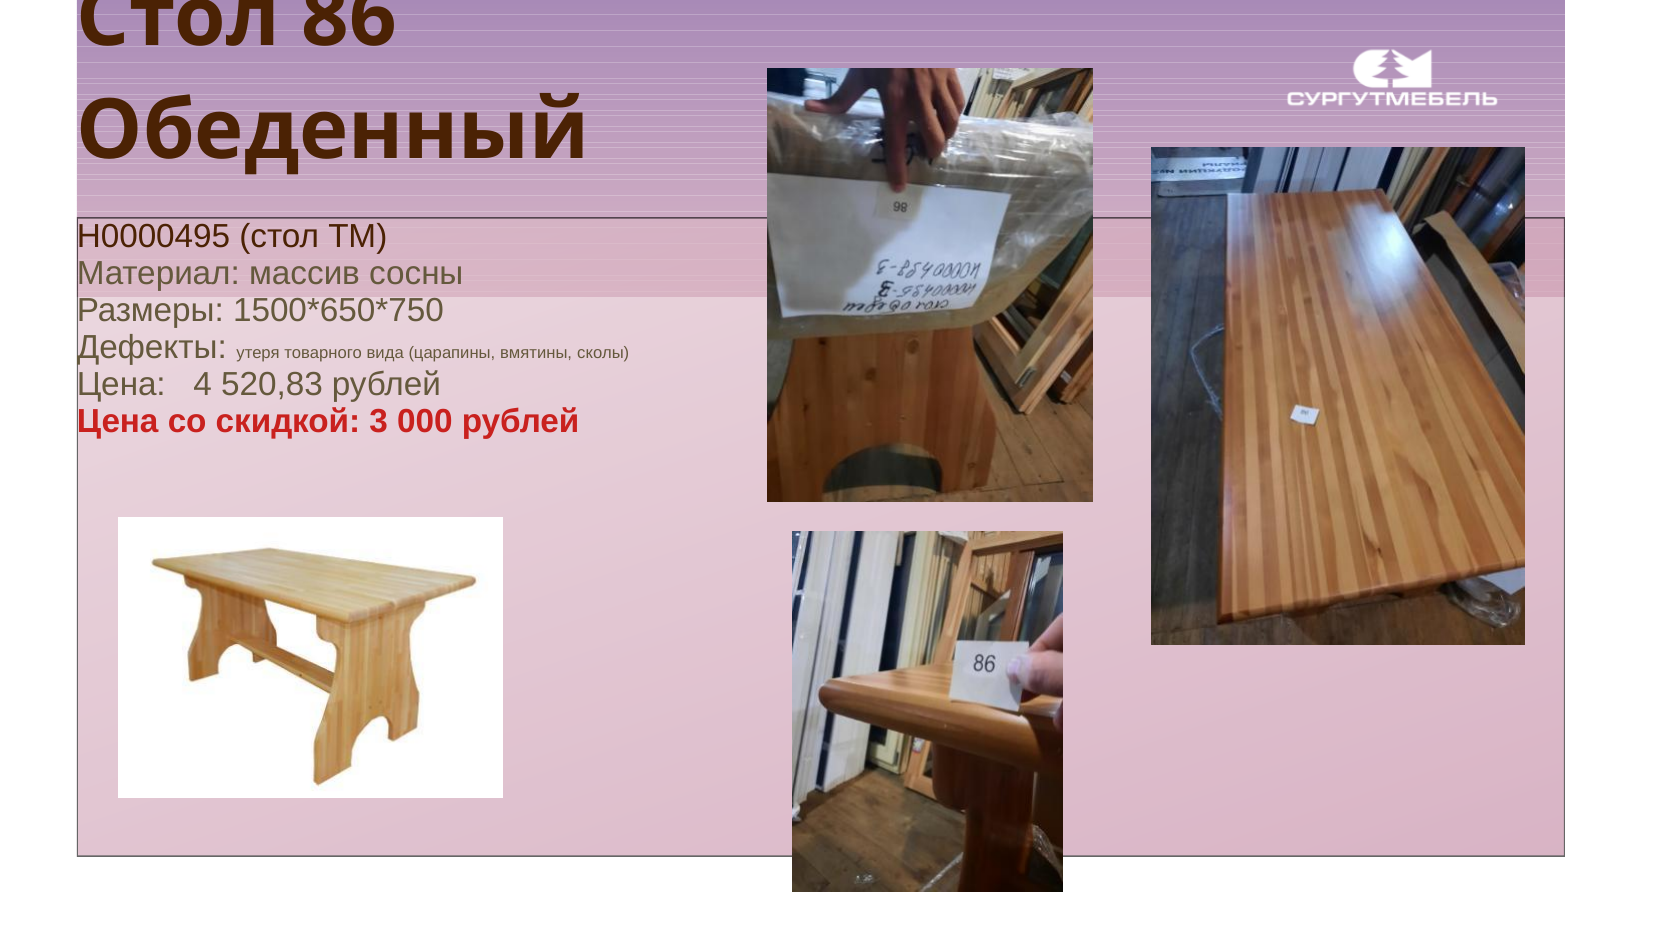

# Стол 86 Обеденный
Н0000495 (стол ТМ)
Материал: массив сосны
Размеры: 1500*650*750
Дефекты: утеря товарного вида (царапины, вмятины, сколы)
Цена: 4 520,83 рублей
Цена со скидкой: 3 000 рублей